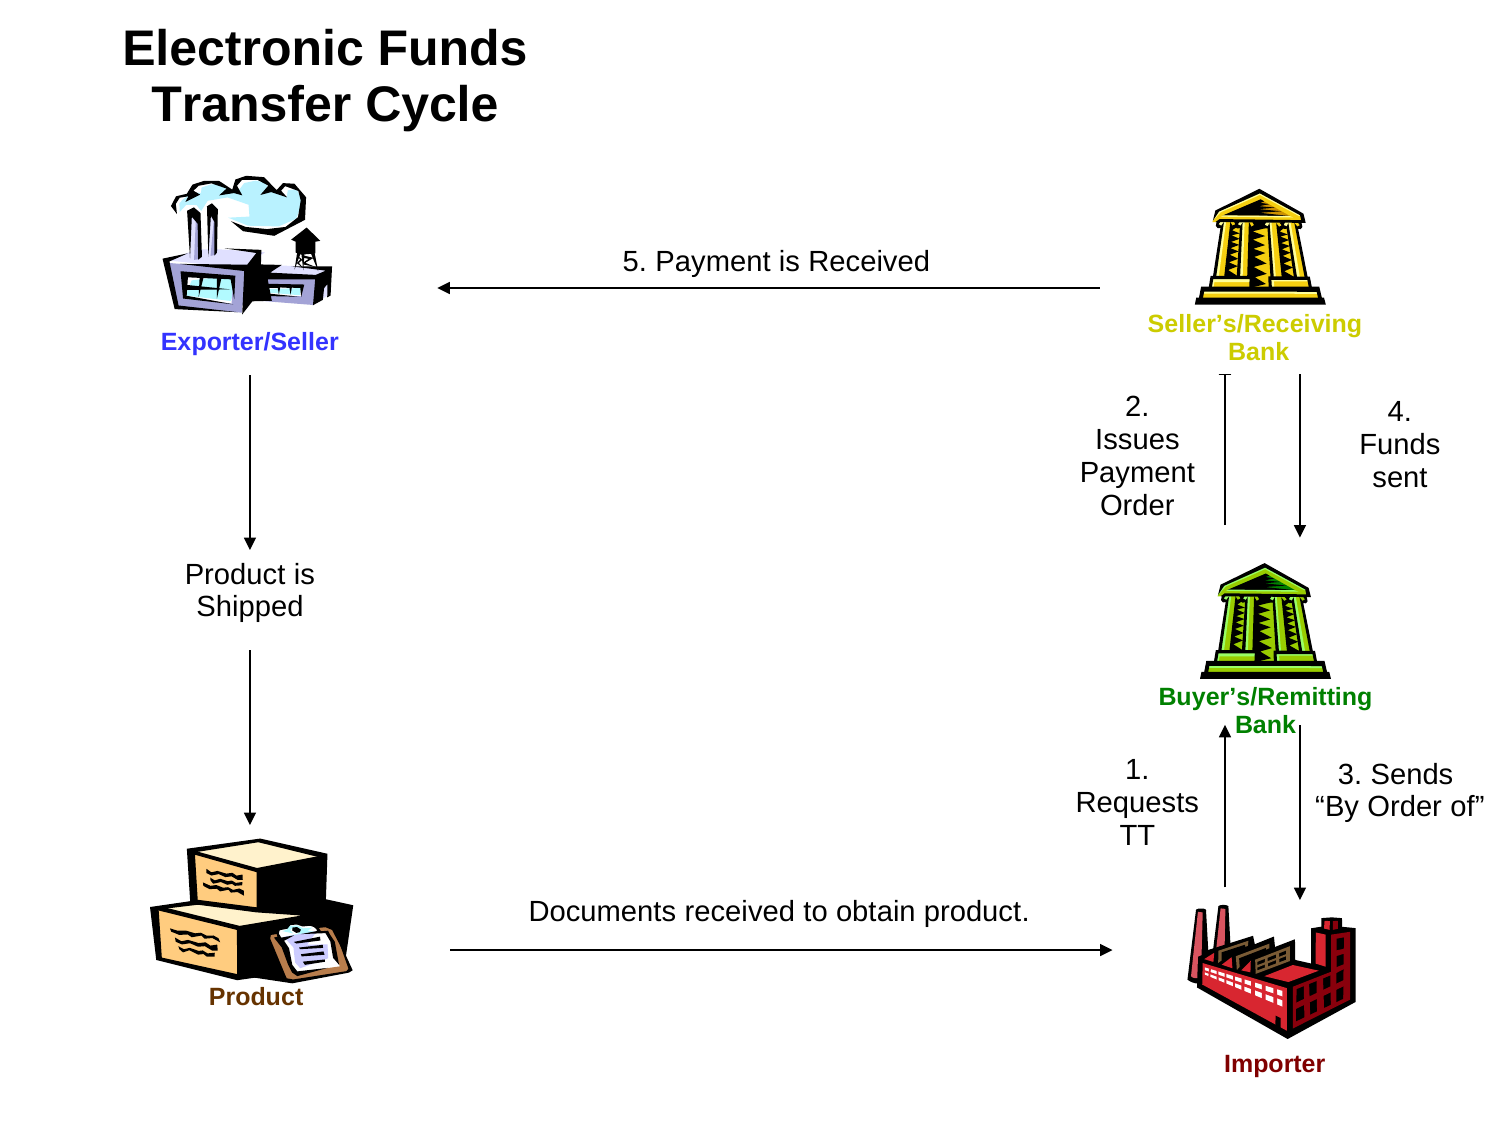

Electronic Funds Transfer Cycle
Seller’s/Receiving Bank
5. Payment is Received
Exporter/Seller
2.
Issues
Payment Order
4.
Funds
sent
Product is Shipped
Buyer’s/Remitting Bank
1.
Requests
TT
3. Sends
“By Order of”
Documents received to obtain product.
Importer
Product